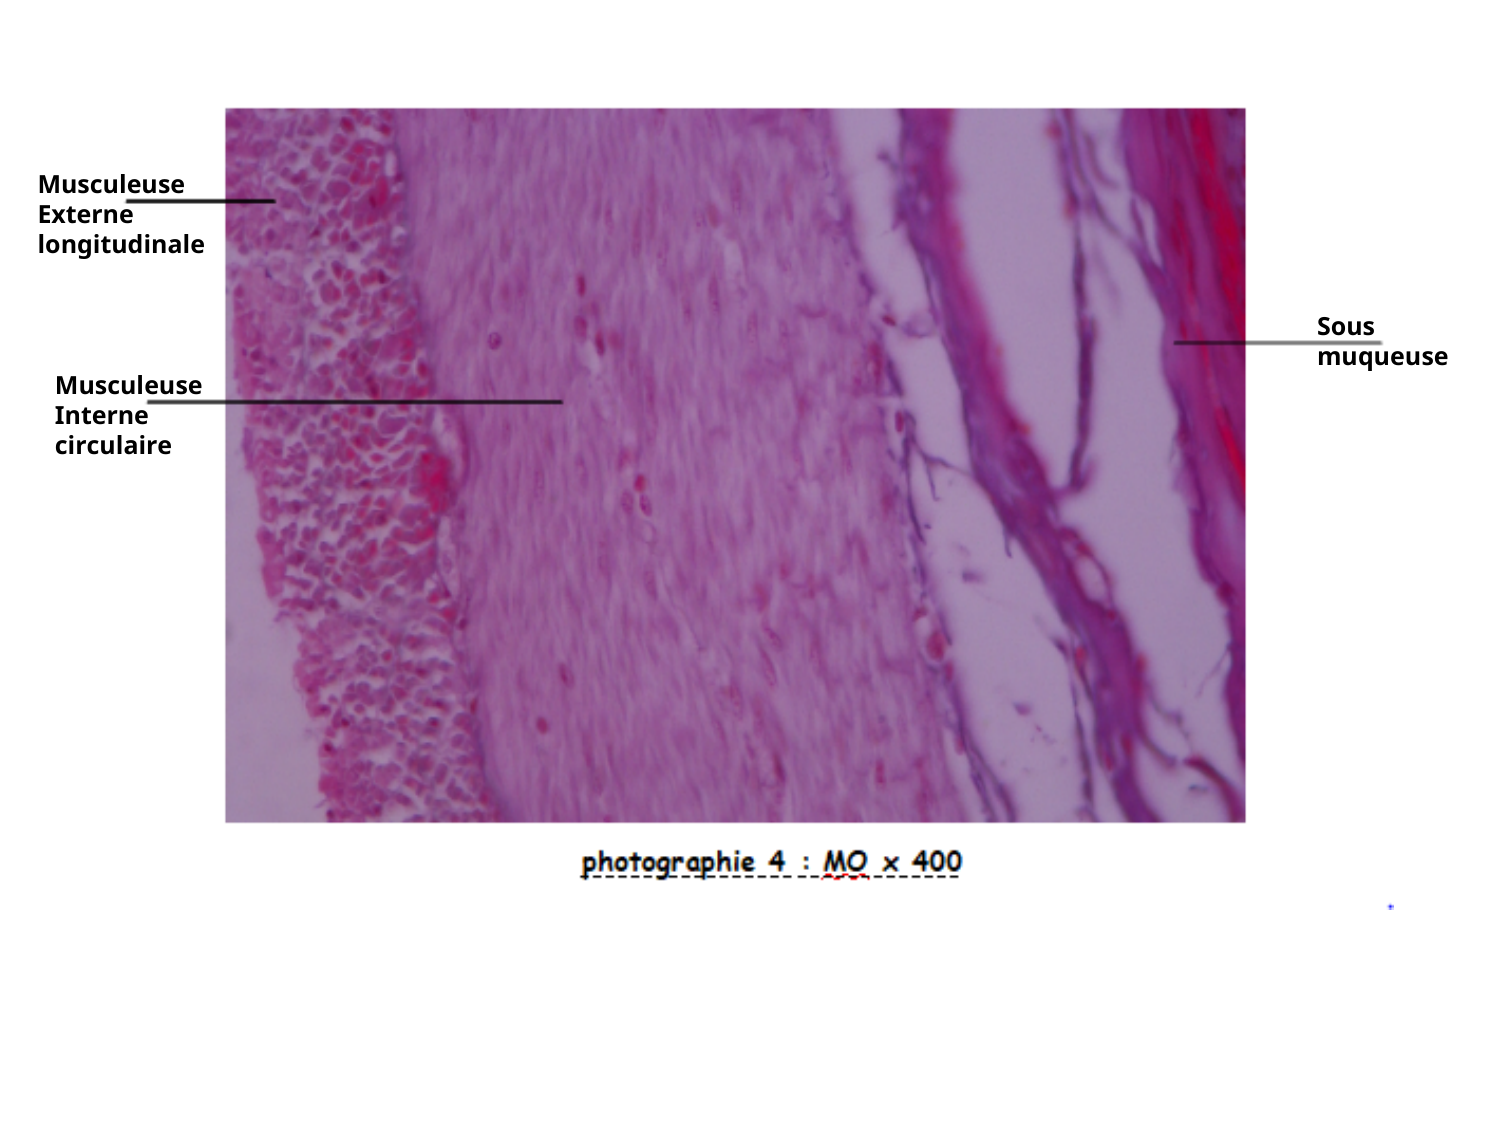

Musculeuse
Externe
longitudinale
Sous
muqueuse
Musculeuse
Interne
circulaire